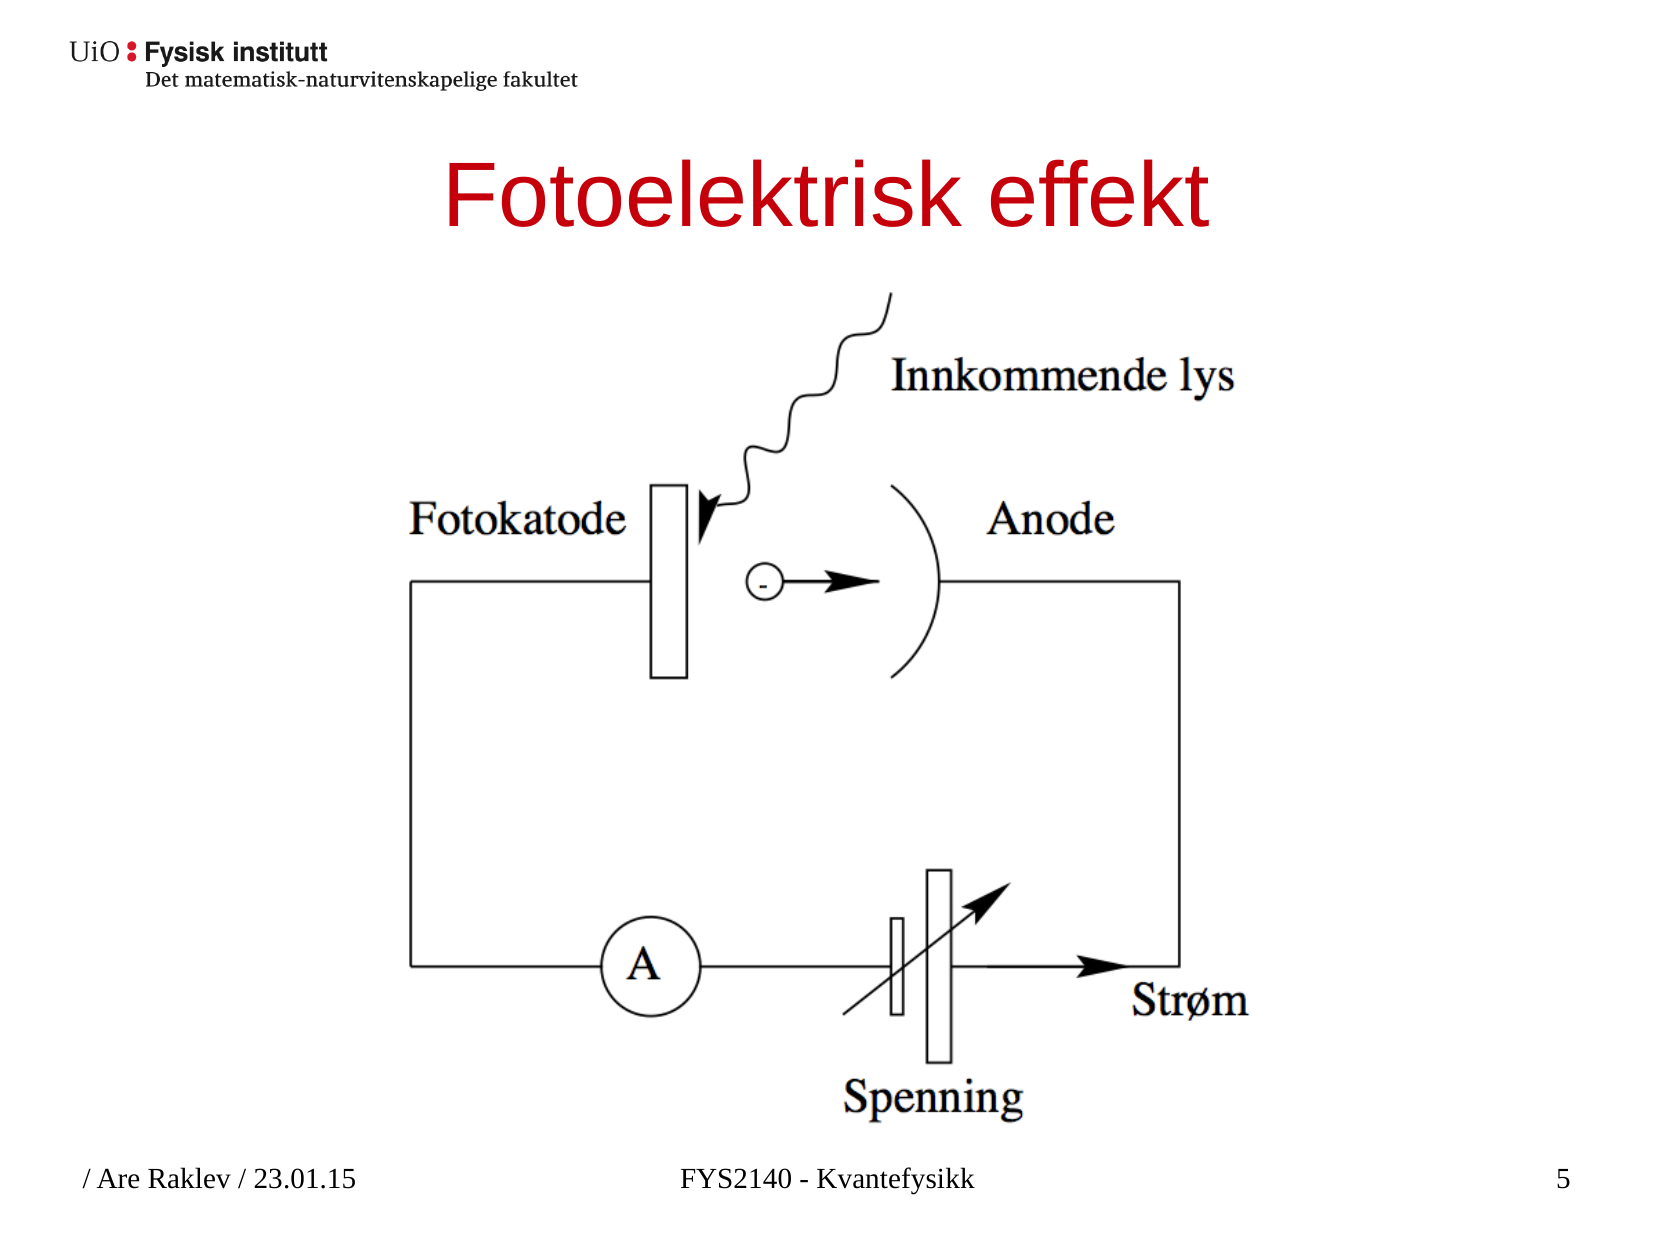

# Fotoelektrisk effekt
/ Are Raklev / 23.01.15
FYS2140 - Kvantefysikk
5